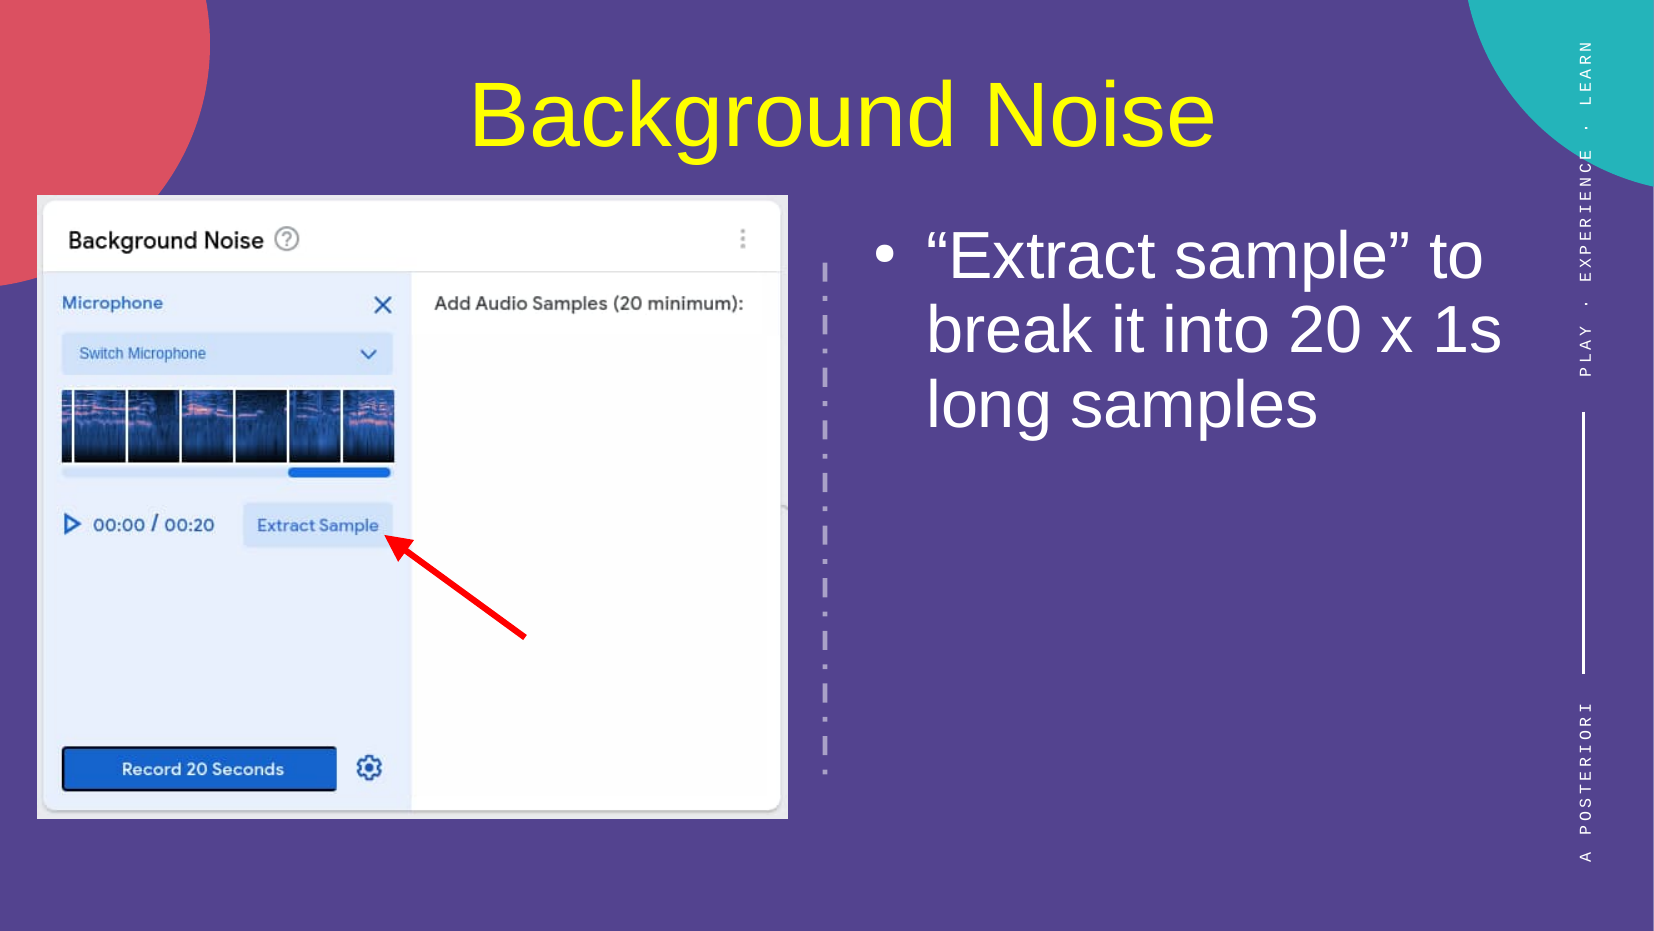

# Background Noise
“Extract sample” to break it into 20 x 1s long samples